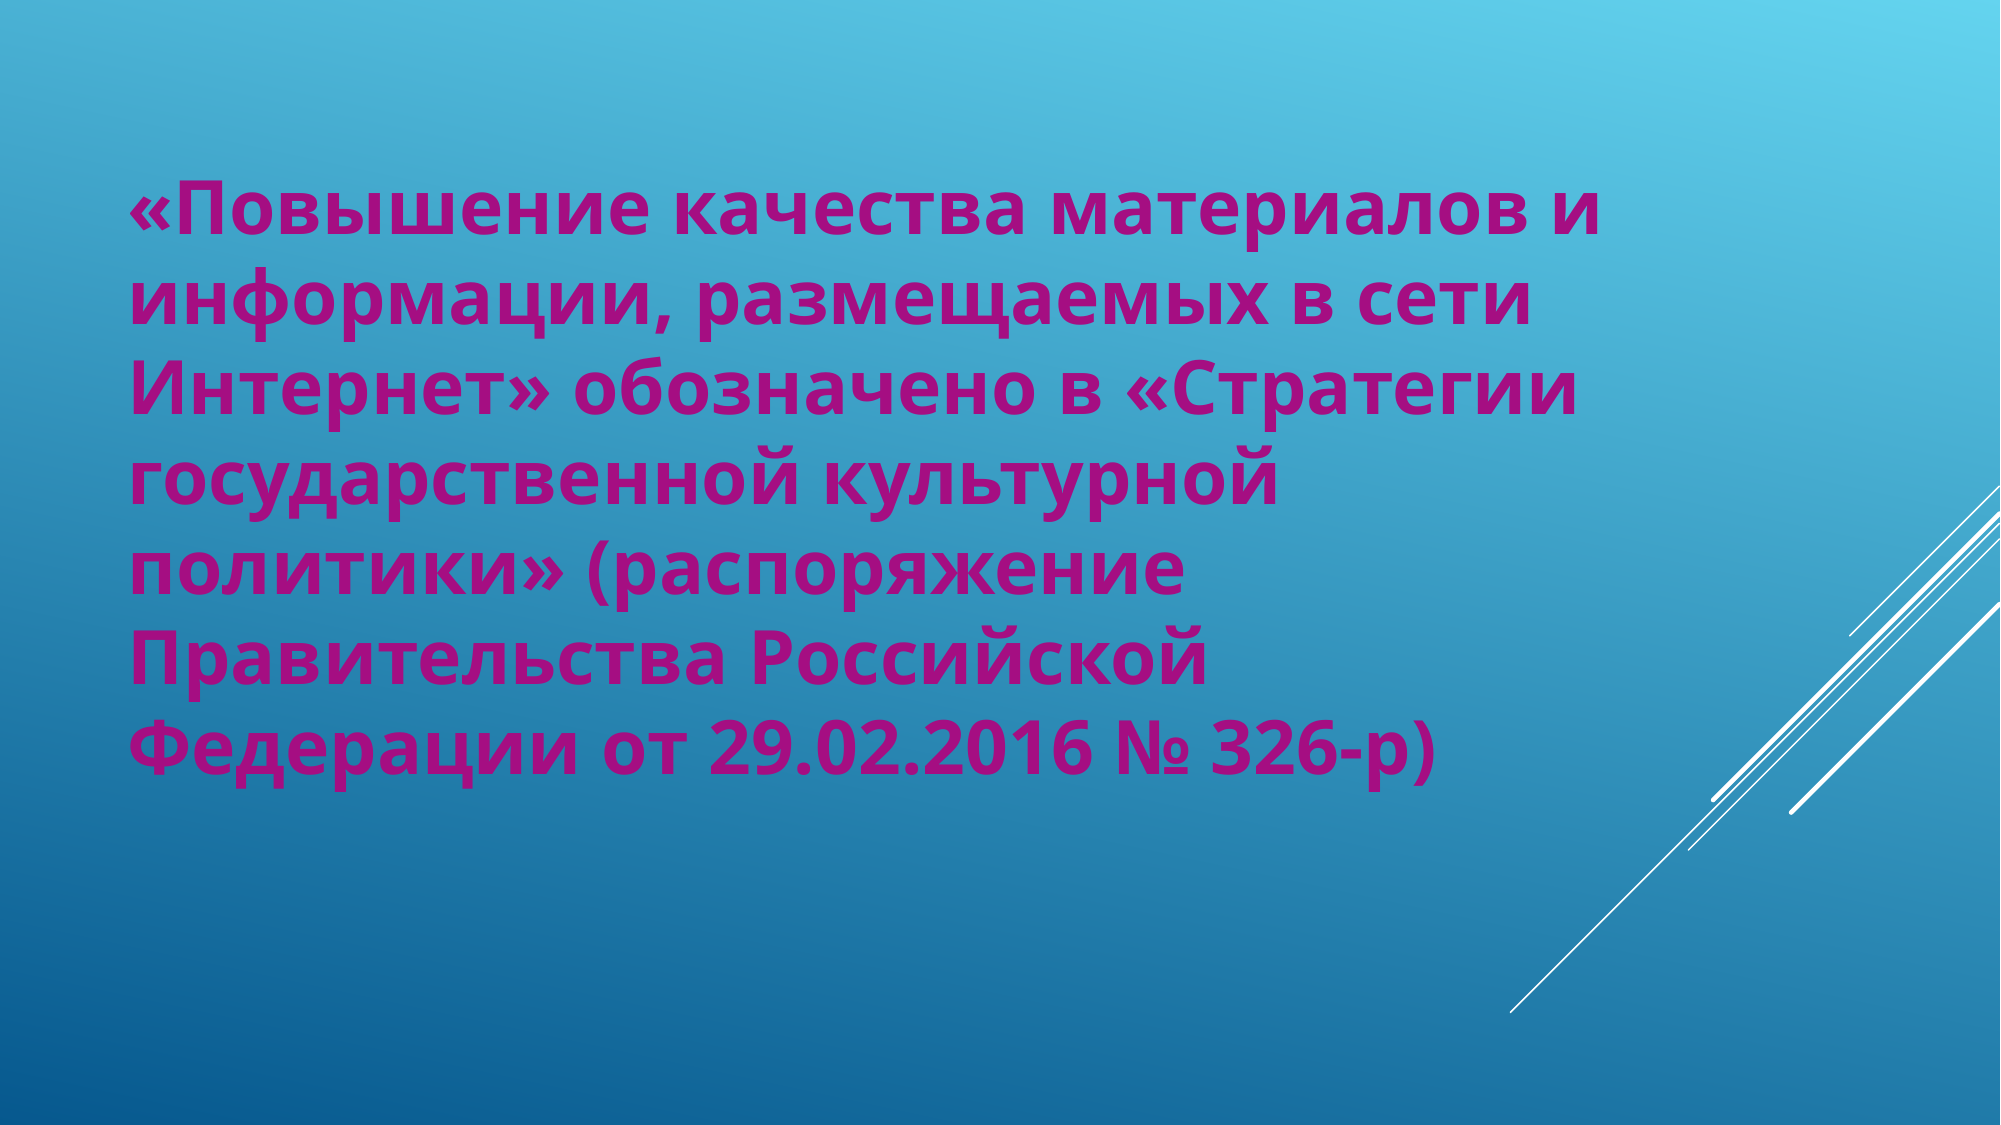

«Повышение качества материалов и информации, размещаемых в сети Интернет» обозначено в «Стратегии государственной культурной политики» (распоряжение Правительства Российской Федерации от 29.02.2016 № 326-р)
#